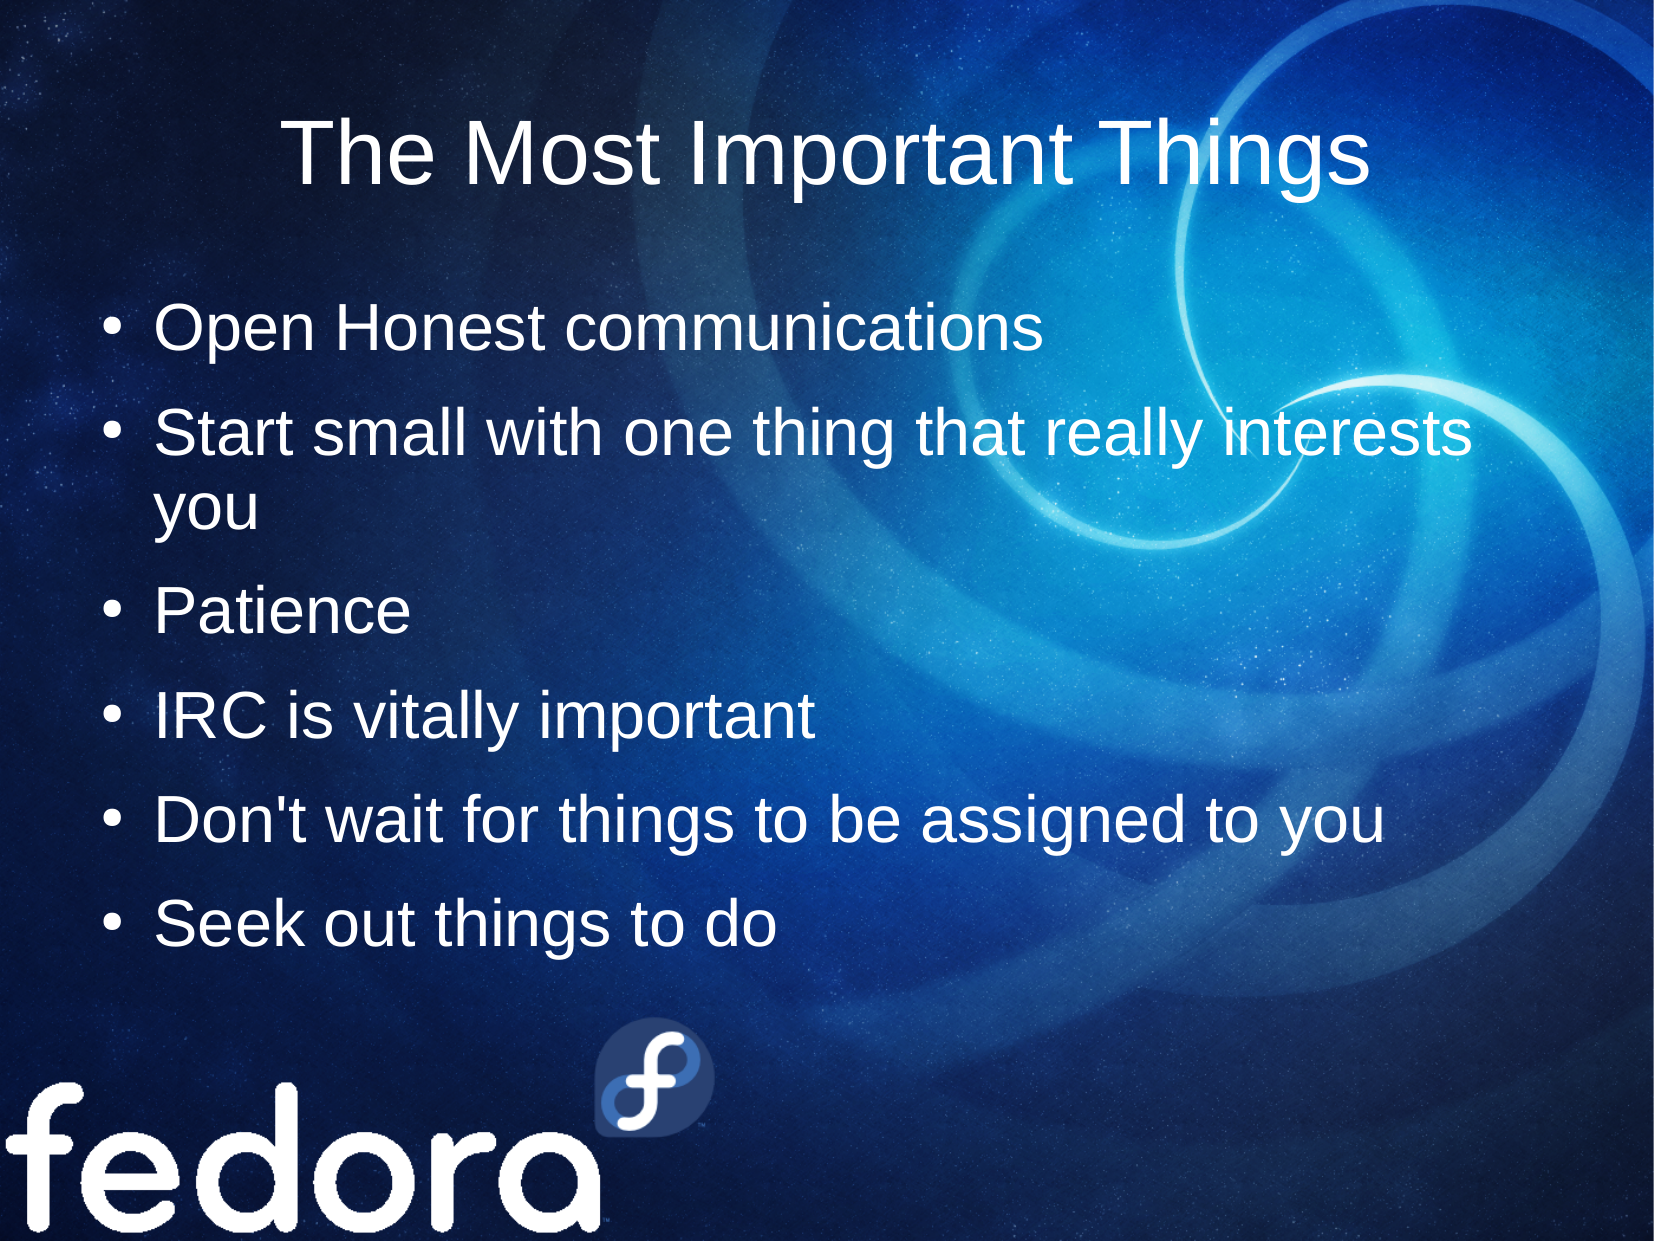

# The Most Important Things
Open Honest communications
Start small with one thing that really interests you
Patience
IRC is vitally important
Don't wait for things to be assigned to you
Seek out things to do